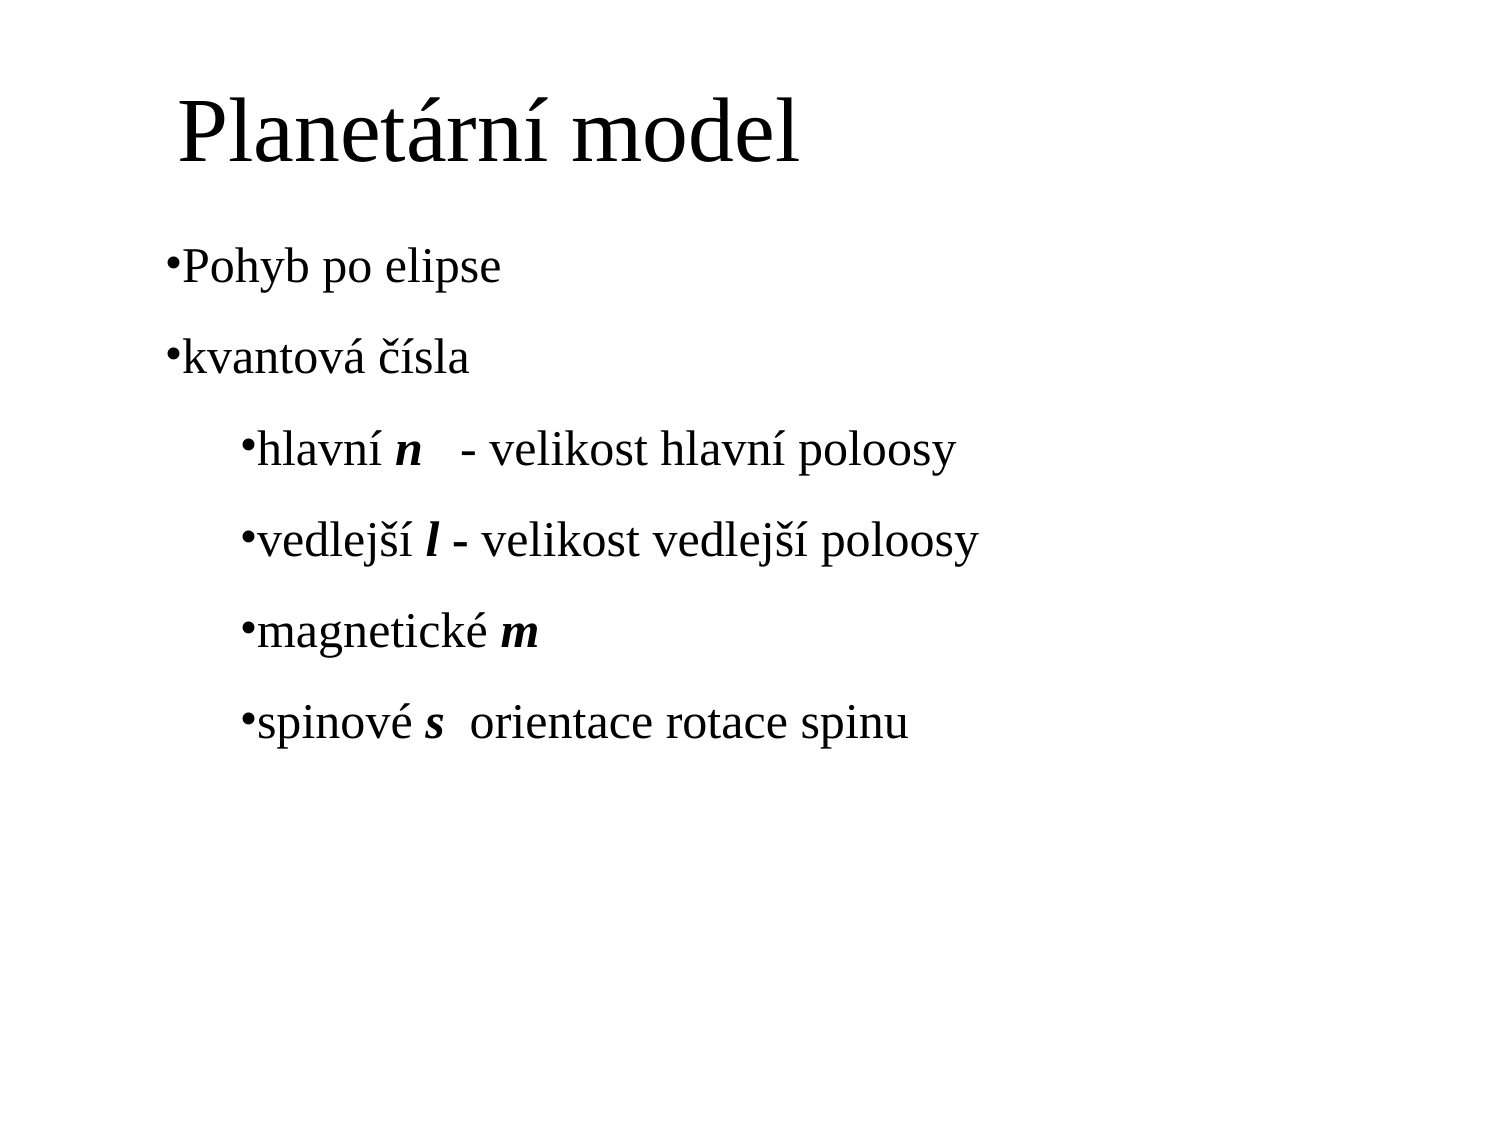

Planetární model
Pohyb po elipse
kvantová čísla
hlavní n - velikost hlavní poloosy
vedlejší l - velikost vedlejší poloosy
magnetické m
spinové s orientace rotace spinu